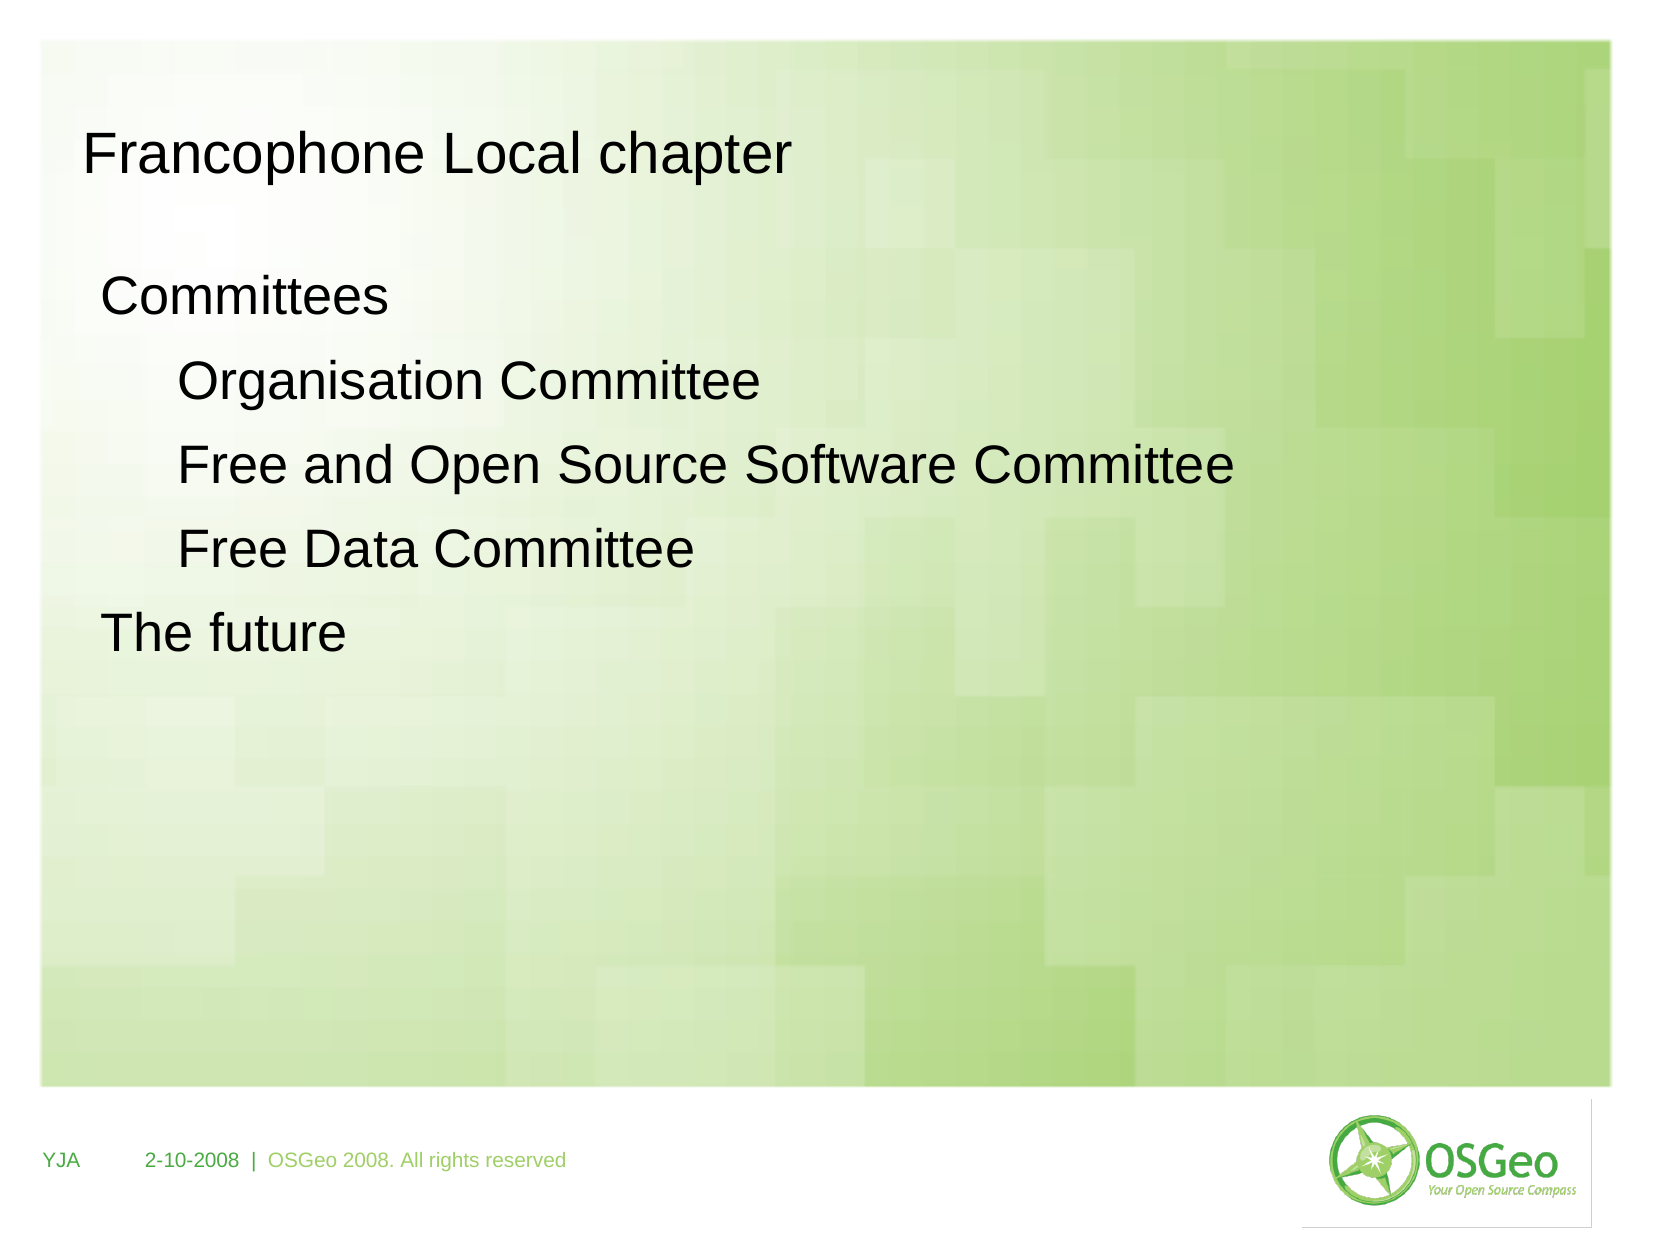

# Francophone Local chapter
Committees
Organisation Committee
Free and Open Source Software Committee
Free Data Committee
The future